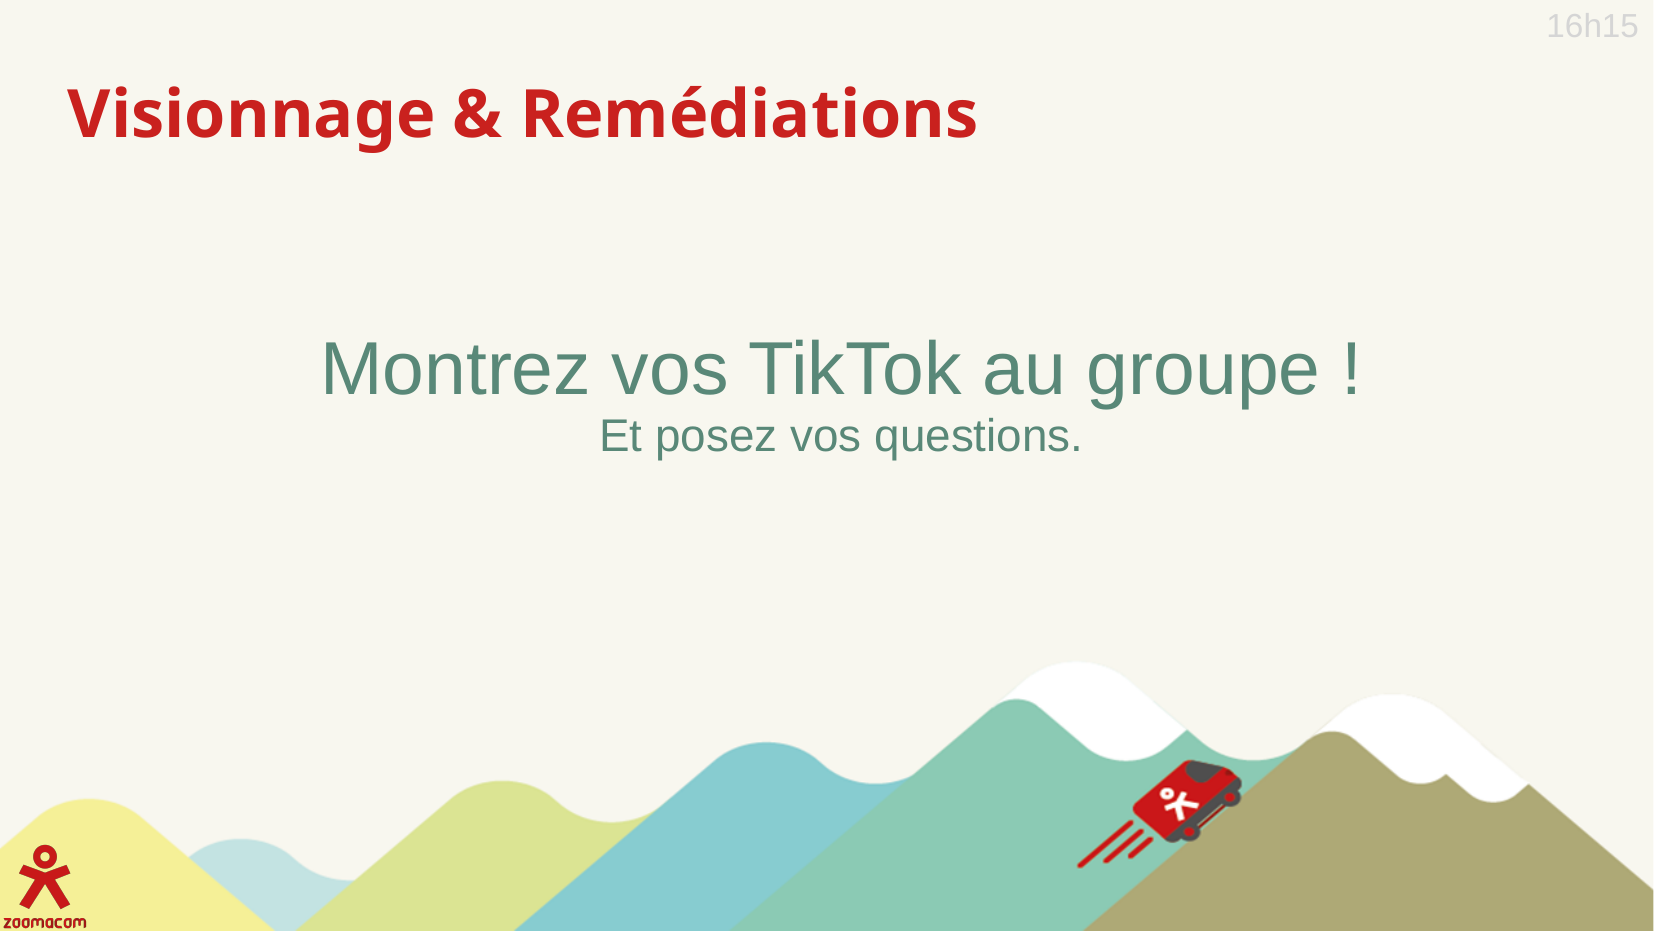

16h15
Visionnage & Remédiations
Montrez vos TikTok au groupe !
Et posez vos questions.